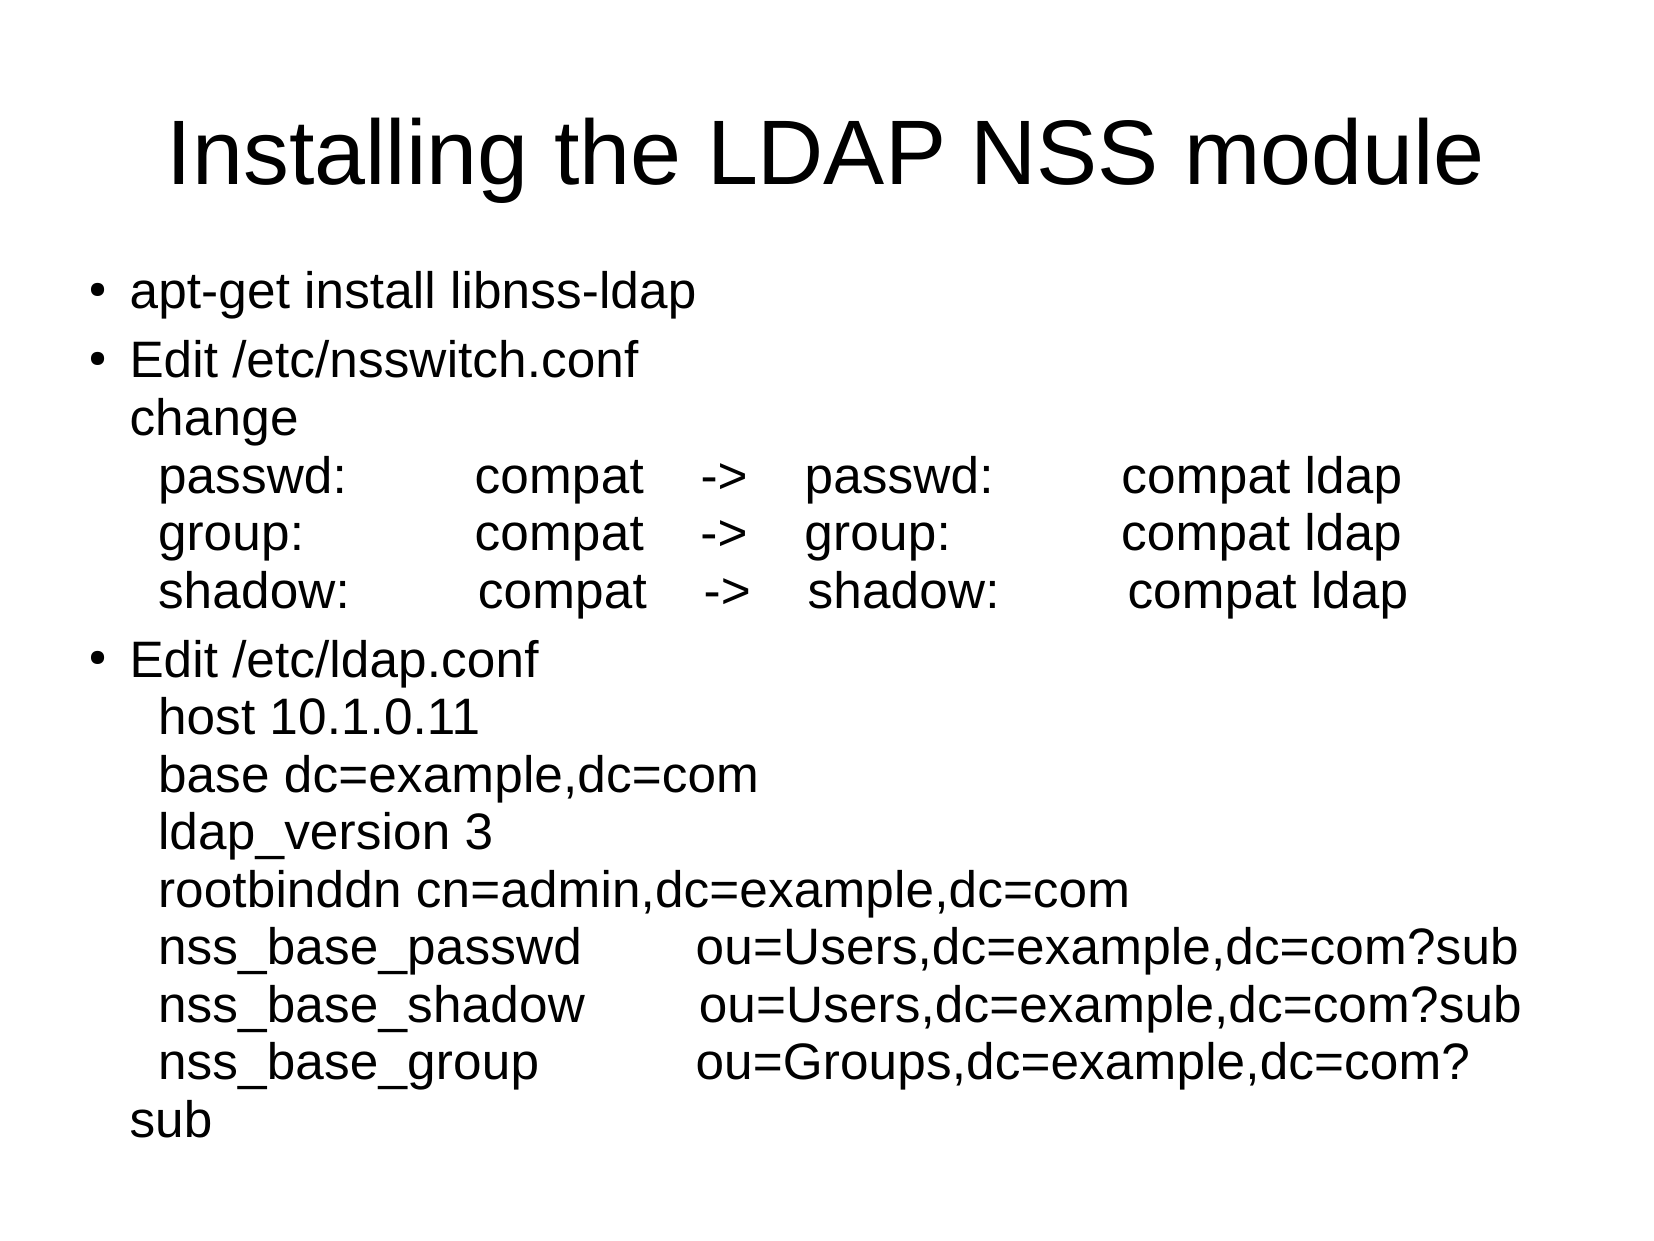

# Installing the LDAP NSS module
apt-get install libnss-ldap
Edit /etc/nsswitch.conf
change
 passwd: compat -> passwd: compat ldap
 group: compat -> group: compat ldap
 shadow: compat -> shadow: compat ldap
Edit /etc/ldap.conf
 host 10.1.0.11
 base dc=example,dc=com
 ldap_version 3
 rootbinddn cn=admin,dc=example,dc=com
 nss_base_passwd ou=Users,dc=example,dc=com?sub
 nss_base_shadow ou=Users,dc=example,dc=com?sub
 nss_base_group ou=Groups,dc=example,dc=com?sub